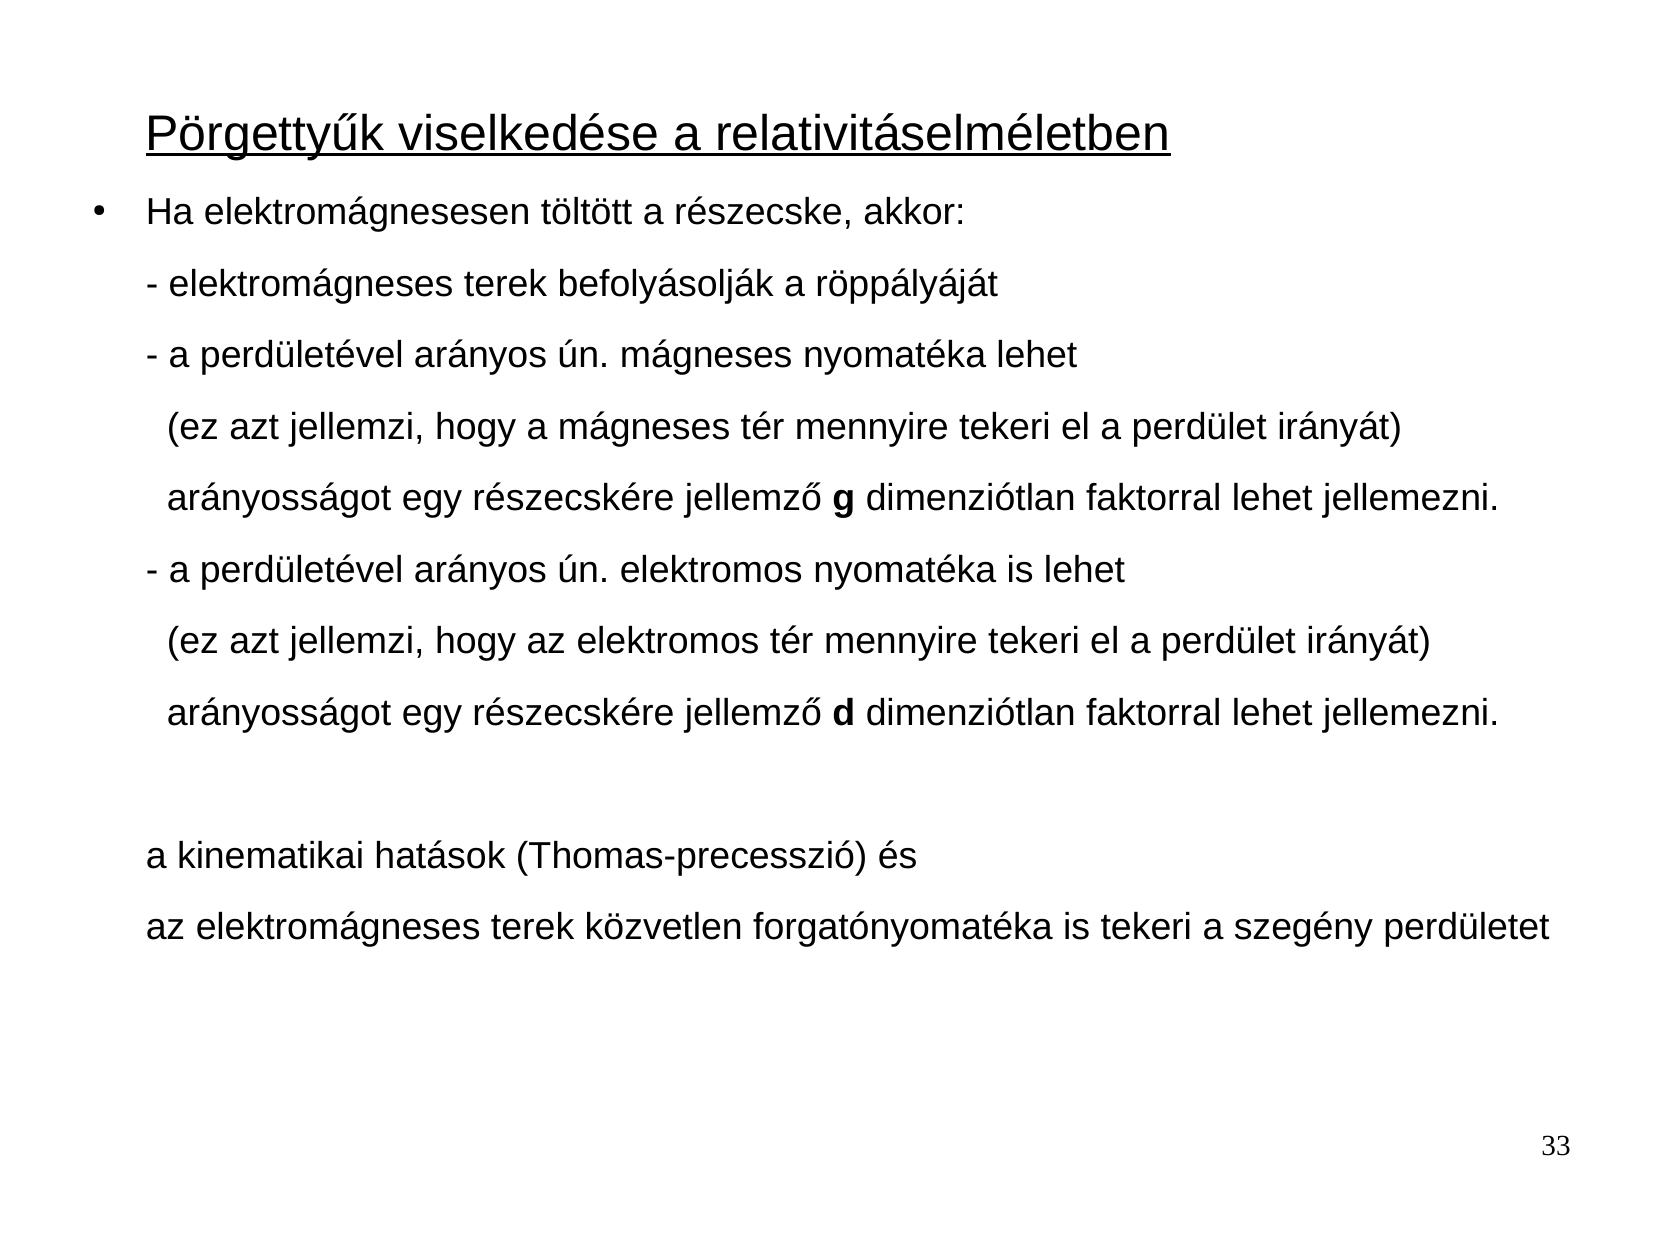

# Pörgettyűk viselkedése a relativitáselméletben
Ha elektromágnesesen töltött a részecske, akkor:
- elektromágneses terek befolyásolják a röppályáját
- a perdületével arányos ún. mágneses nyomatéka lehet
 (ez azt jellemzi, hogy a mágneses tér mennyire tekeri el a perdület irányát)
 arányosságot egy részecskére jellemző g dimenziótlan faktorral lehet jellemezni.
- a perdületével arányos ún. elektromos nyomatéka is lehet
 (ez azt jellemzi, hogy az elektromos tér mennyire tekeri el a perdület irányát)
 arányosságot egy részecskére jellemző d dimenziótlan faktorral lehet jellemezni.
a kinematikai hatások (Thomas-precesszió) és
az elektromágneses terek közvetlen forgatónyomatéka is tekeri a szegény perdületet
33